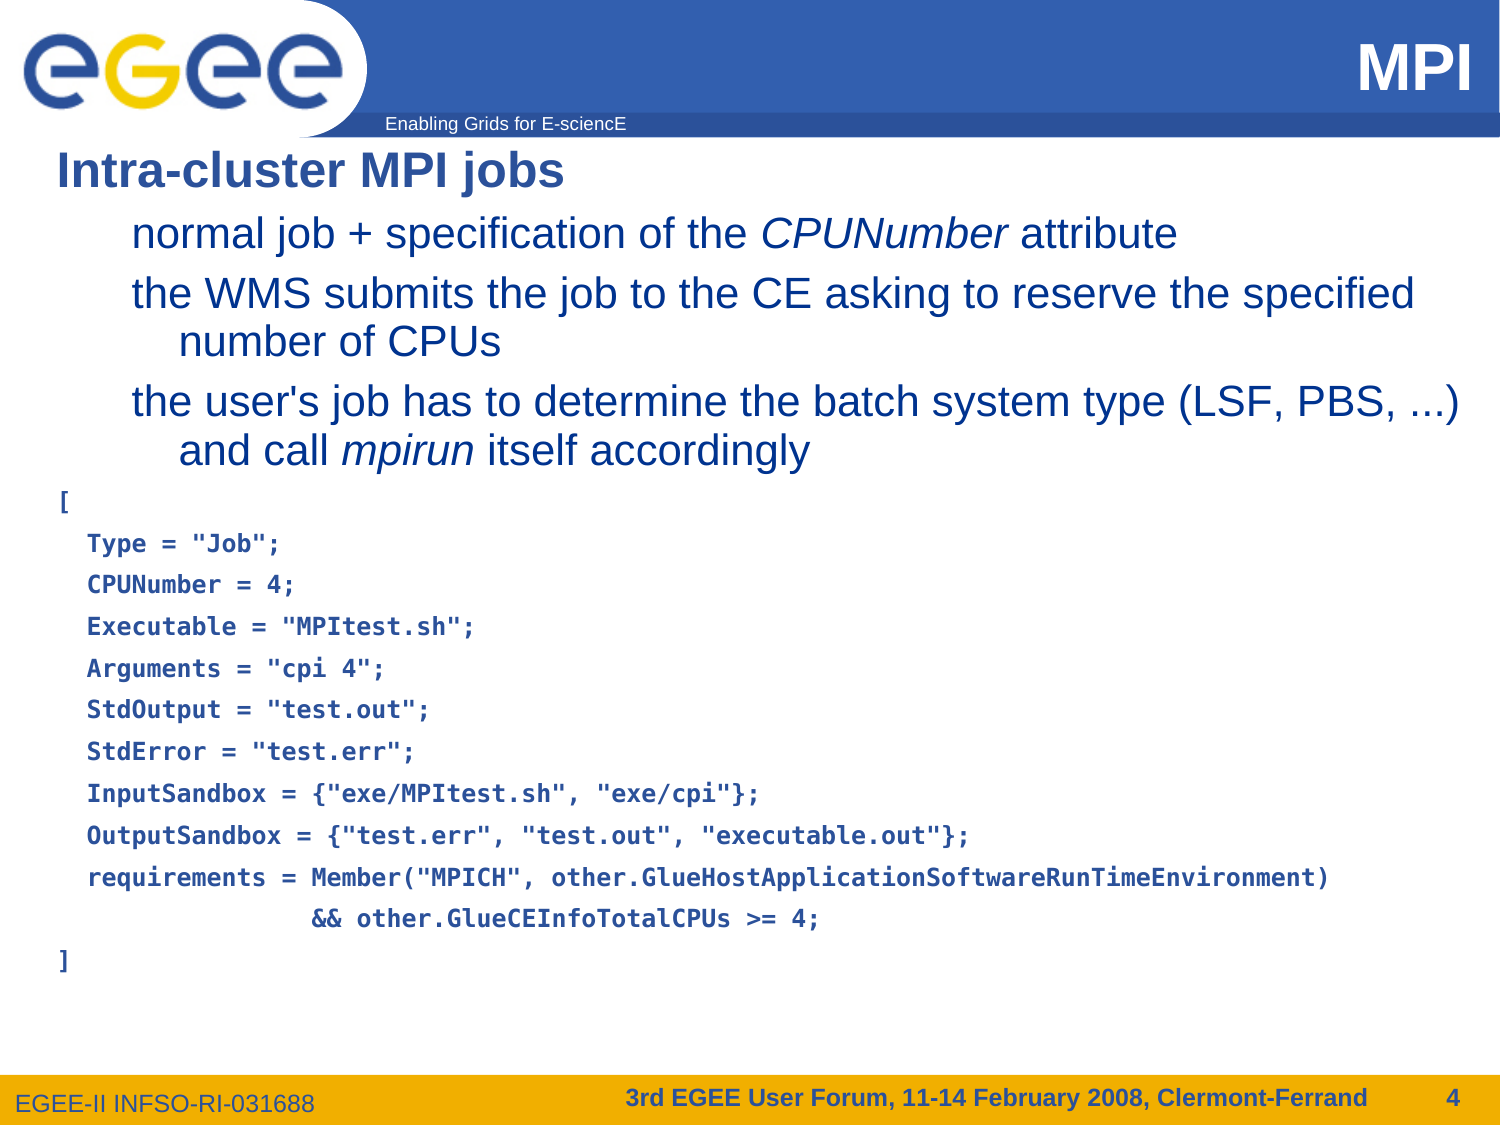

# MPI
Intra-cluster MPI jobs
normal job + specification of the CPUNumber attribute
the WMS submits the job to the CE asking to reserve the specified number of CPUs
the user's job has to determine the batch system type (LSF, PBS, ...) and call mpirun itself accordingly
[
 Type = "Job";
 CPUNumber = 4;
 Executable = "MPItest.sh";
 Arguments = "cpi 4";
 StdOutput = "test.out";
 StdError = "test.err";
 InputSandbox = {"exe/MPItest.sh", "exe/cpi"};
 OutputSandbox = {"test.err", "test.out", "executable.out"};
 requirements = Member("MPICH", other.GlueHostApplicationSoftwareRunTimeEnvironment)
 && other.GlueCEInfoTotalCPUs >= 4;
]
3rd EGEE User Forum, 11-14 February 2008, Clermont-Ferrand
4